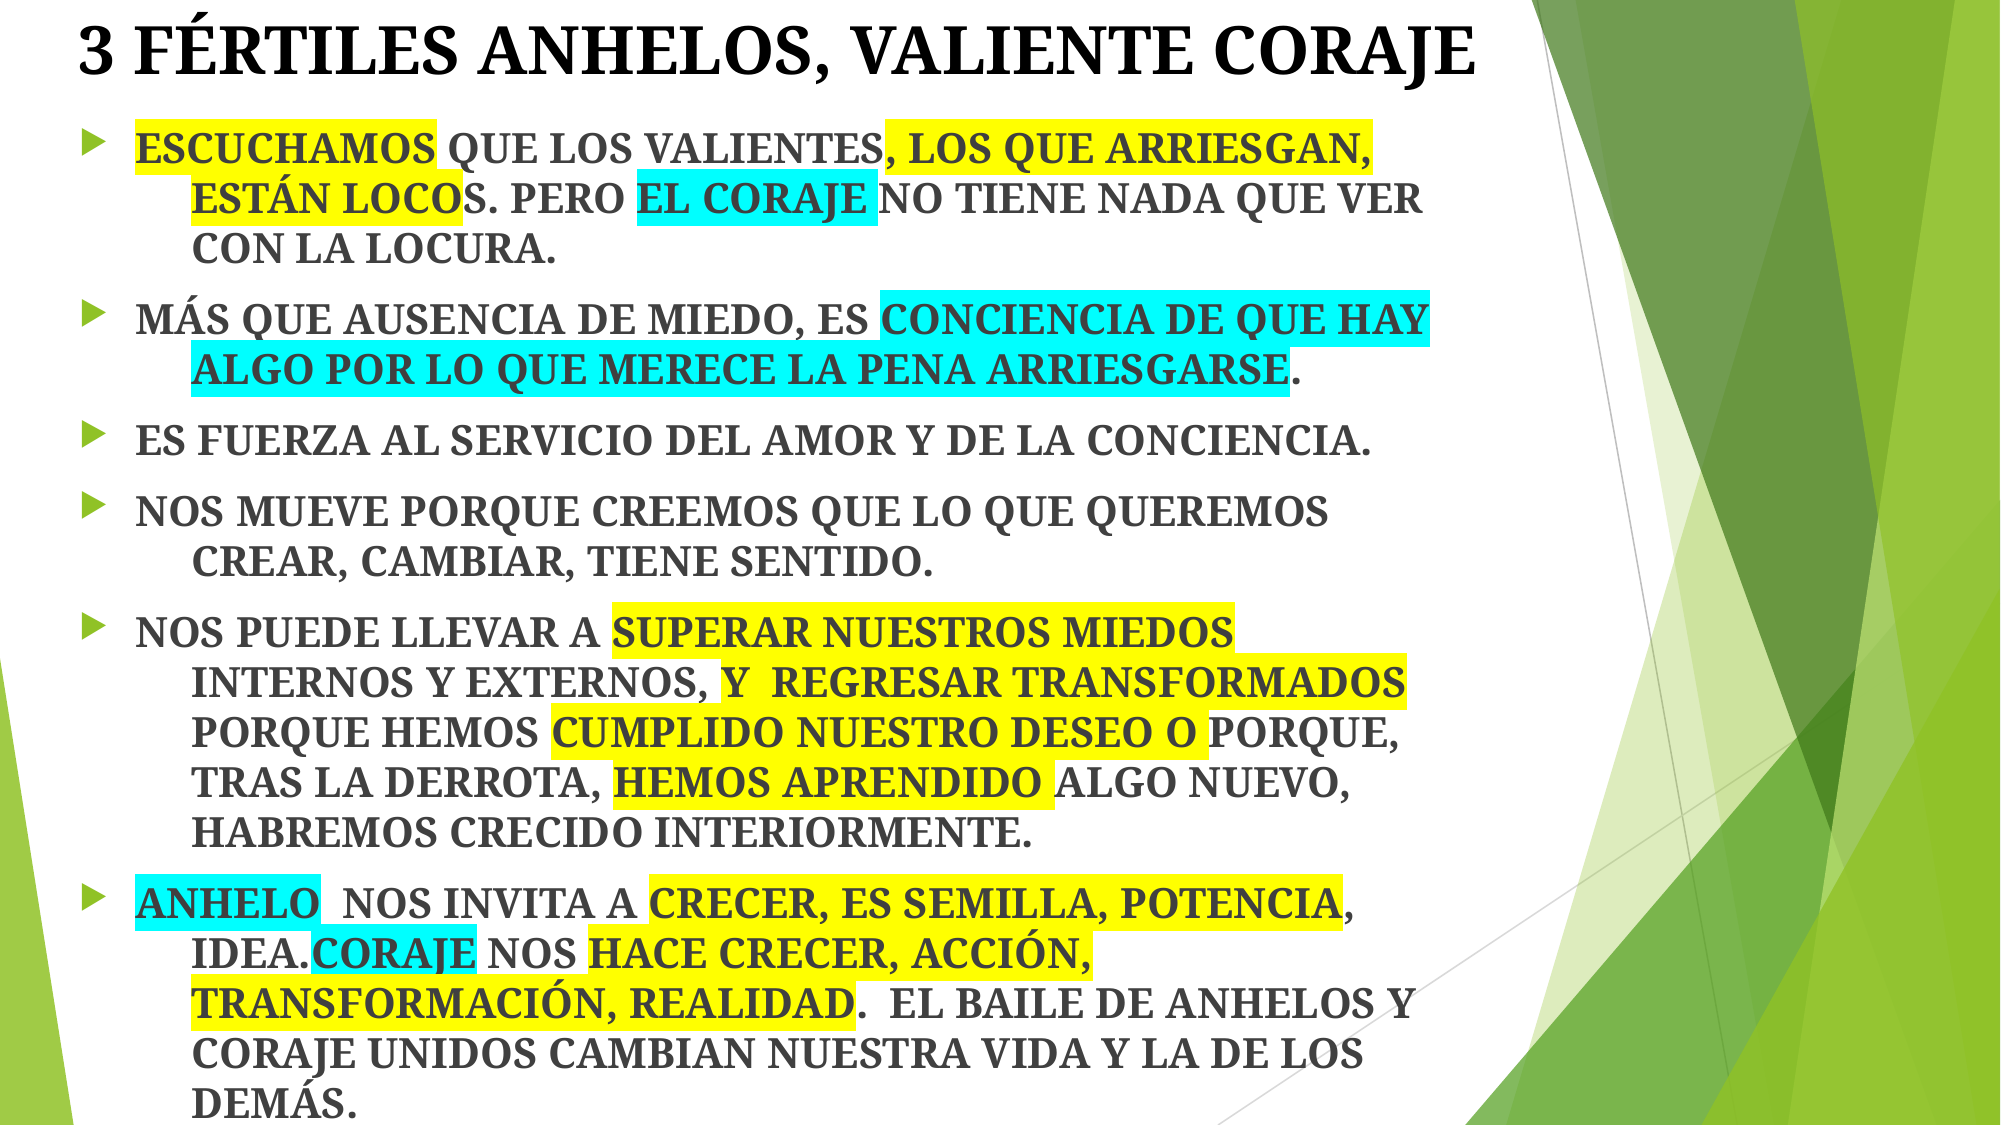

# 3 FÉRTILES ANHELOS, VALIENTE CORAJE
ESCUCHAMOS QUE LOS VALIENTES, LOS QUE ARRIESGAN, ESTÁN LOCOS. PERO EL CORAJE NO TIENE NADA QUE VER CON LA LOCURA.
MÁS QUE AUSENCIA DE MIEDO, ES CONCIENCIA DE QUE HAY ALGO POR LO QUE MERECE LA PENA ARRIESGARSE.
ES FUERZA AL SERVICIO DEL AMOR Y DE LA CONCIENCIA.
NOS MUEVE PORQUE CREEMOS QUE LO QUE QUEREMOS CREAR, CAMBIAR, TIENE SENTIDO.
NOS PUEDE LLEVAR A SUPERAR NUESTROS MIEDOS INTERNOS Y EXTERNOS, Y REGRESAR TRANSFORMADOS PORQUE HEMOS CUMPLIDO NUESTRO DESEO O PORQUE, TRAS LA DERROTA, HEMOS APRENDIDO ALGO NUEVO, HABREMOS CRECIDO INTERIORMENTE.
ANHELO NOS INVITA A CRECER, ES SEMILLA, POTENCIA, IDEA.CORAJE NOS HACE CRECER, ACCIÓN, TRANSFORMACIÓN, REALIDAD. EL BAILE DE ANHELOS Y CORAJE UNIDOS CAMBIAN NUESTRA VIDA Y LA DE LOS DEMÁS.